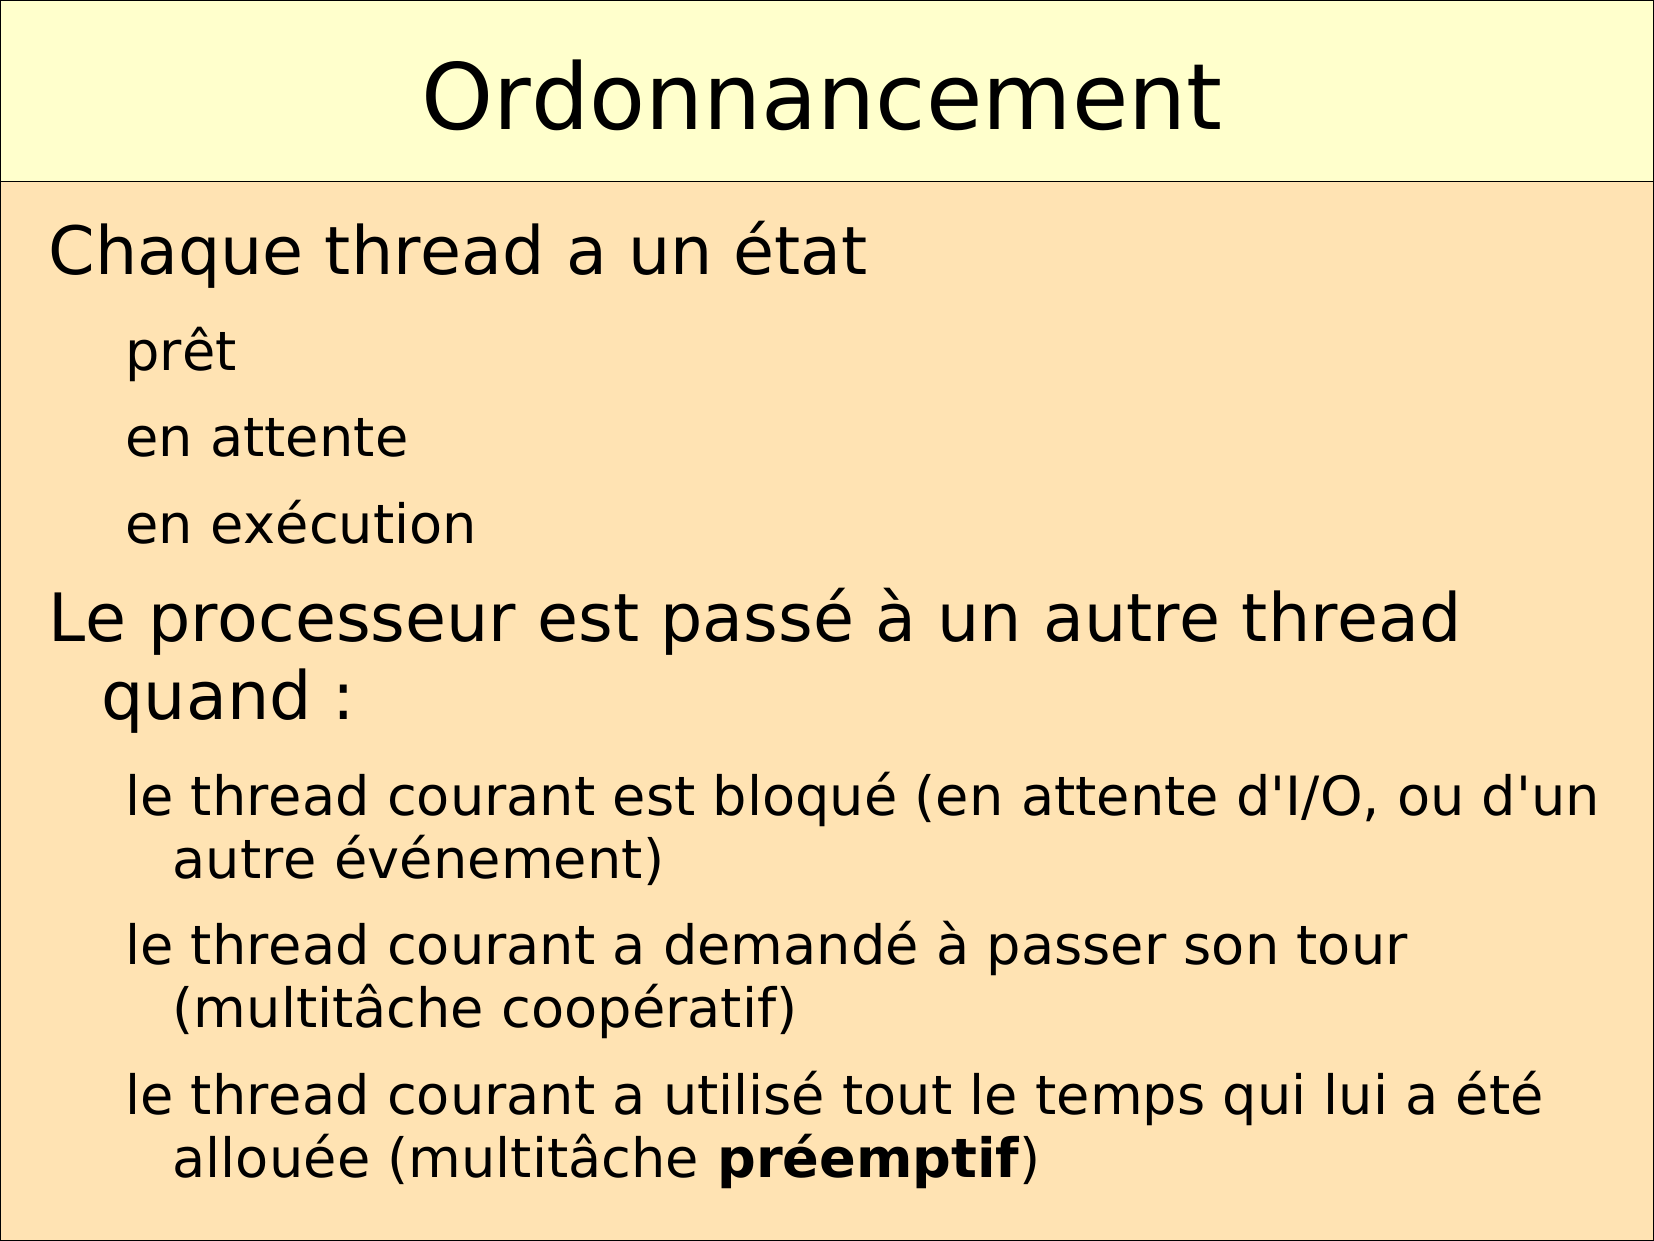

# Ordonnancement
Chaque thread a un état
prêt
en attente
en exécution
Le processeur est passé à un autre thread quand :
le thread courant est bloqué (en attente d'I/O, ou d'un autre événement)
le thread courant a demandé à passer son tour (multitâche coopératif)
le thread courant a utilisé tout le temps qui lui a été allouée (multitâche préemptif)